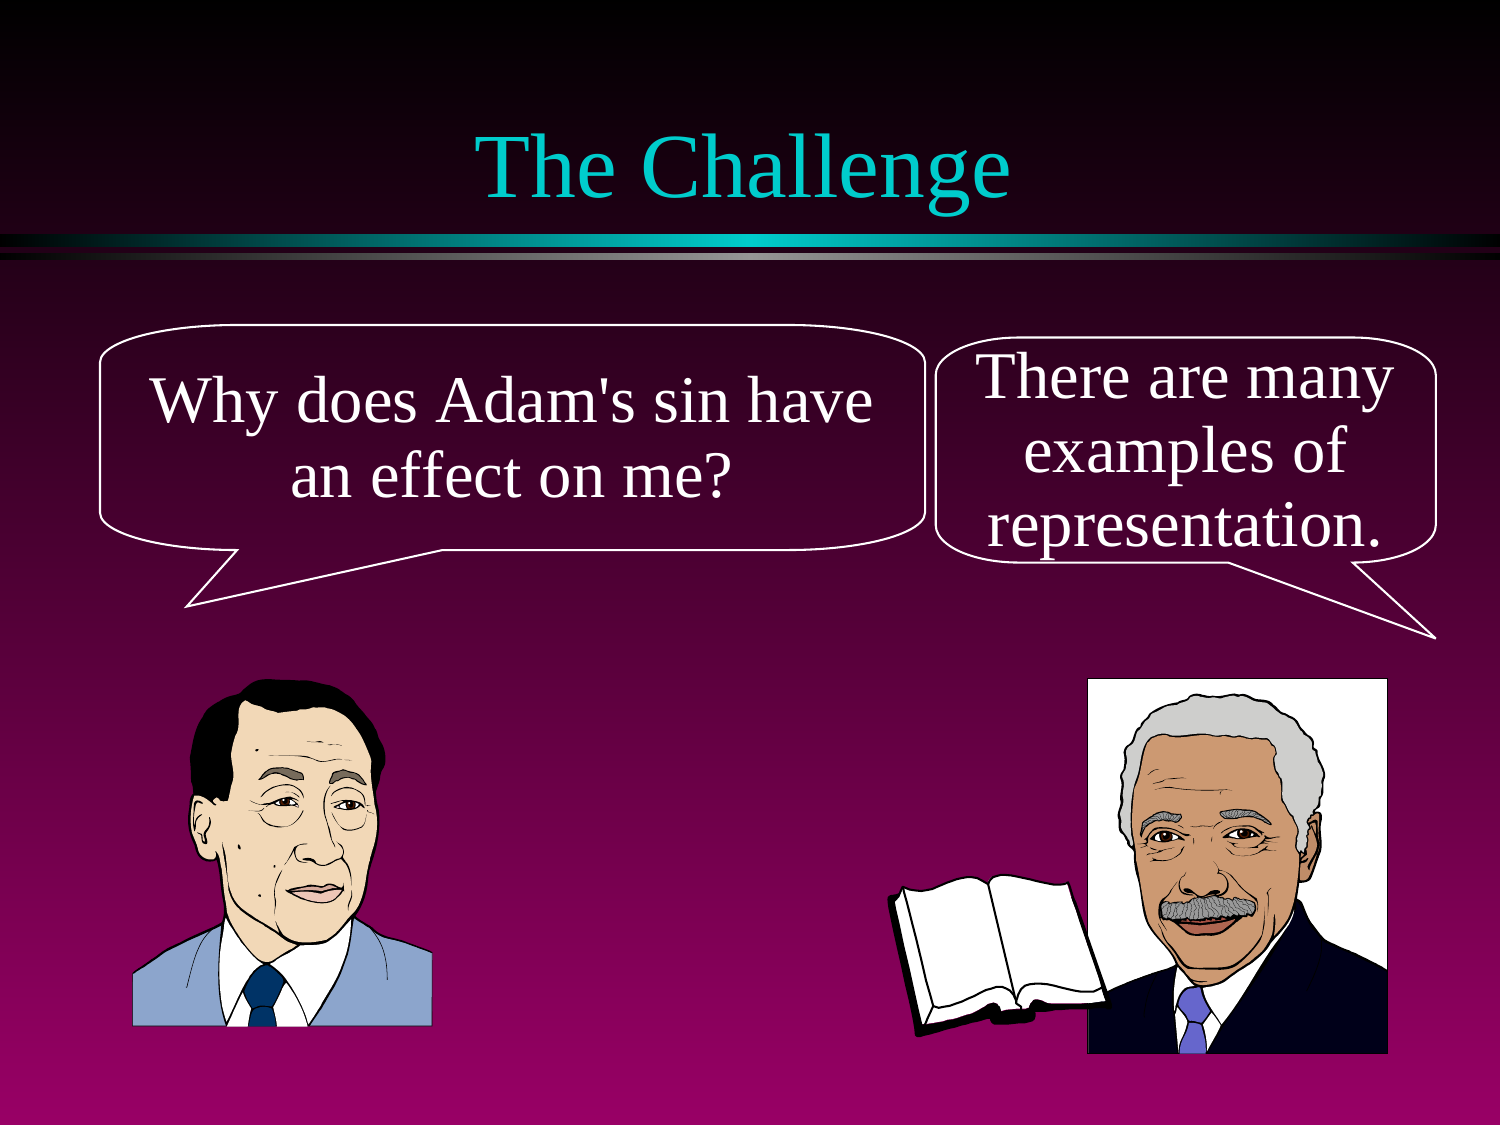

# The Challenge
Why does Adam's sin have an effect on me?
There are many
examples of
representation.